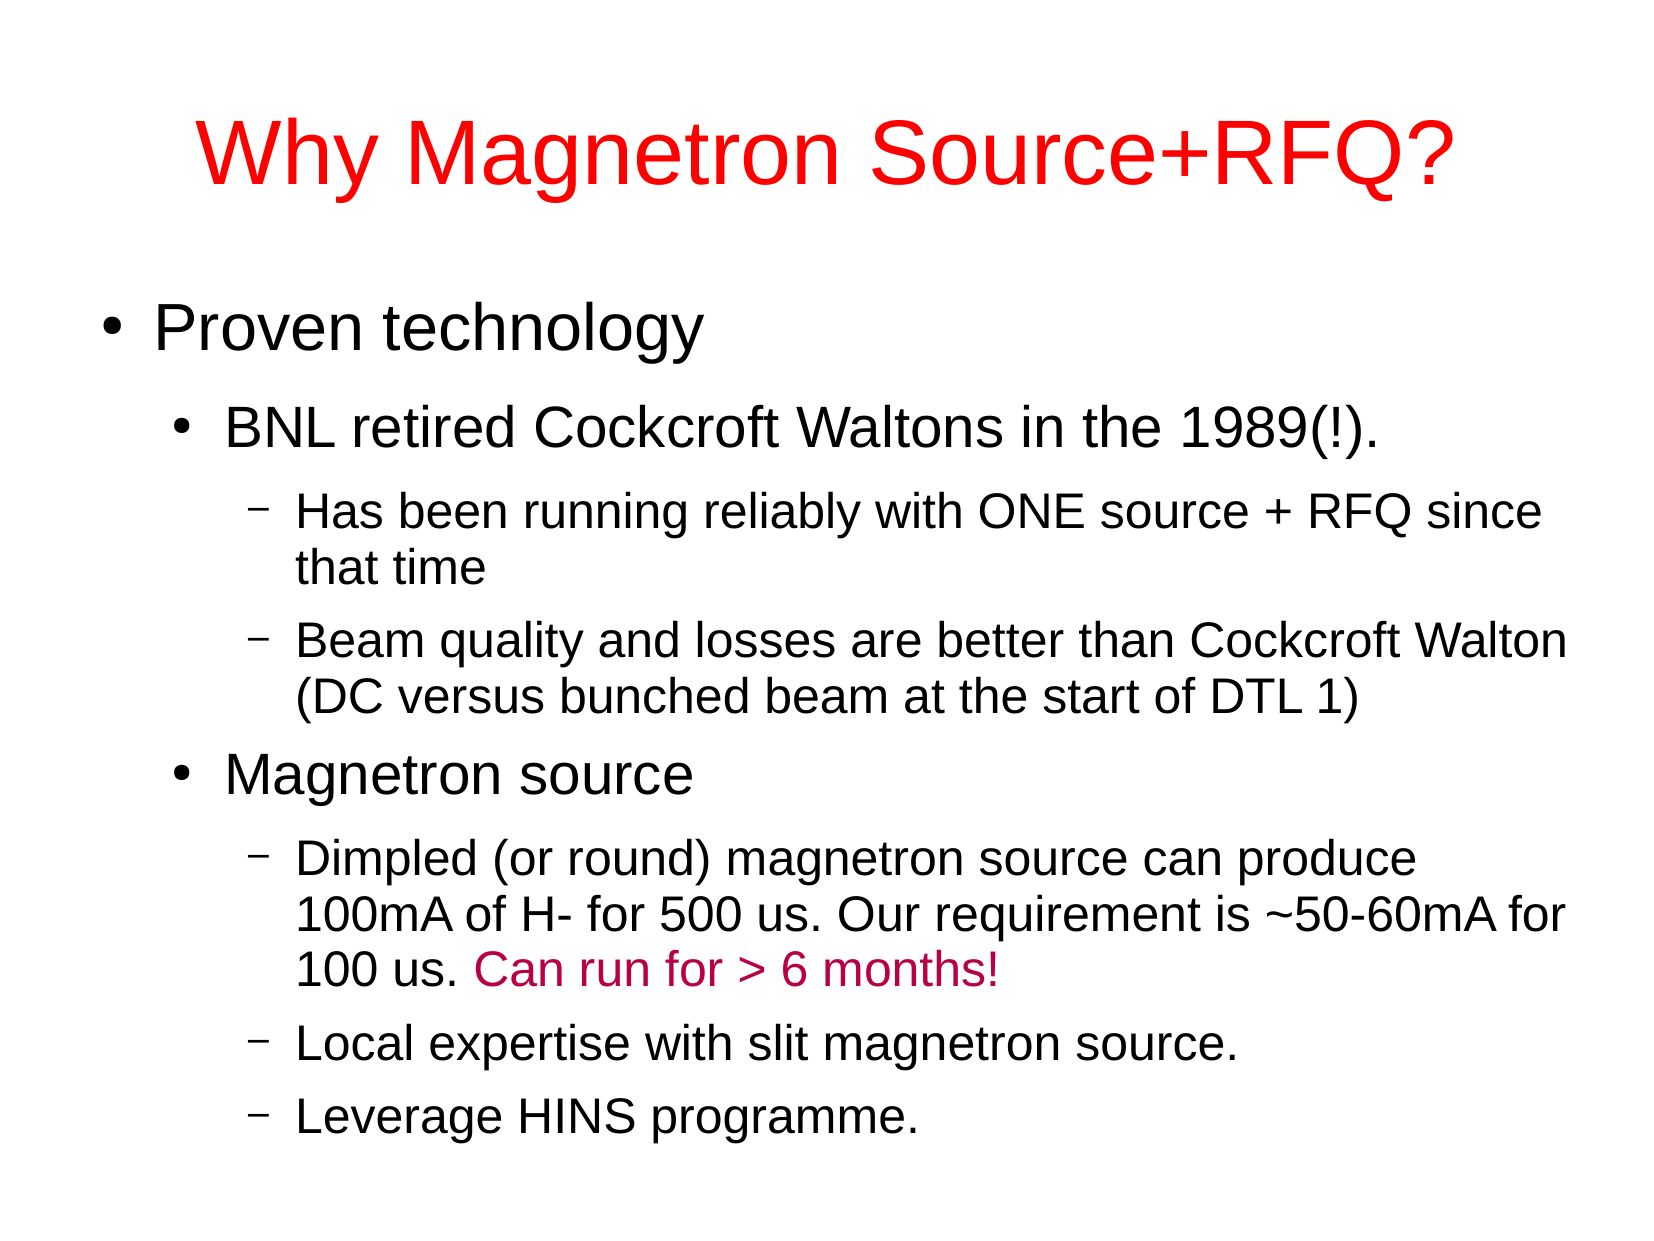

# Why Magnetron Source+RFQ?
Proven technology
BNL retired Cockcroft Waltons in the 1989(!).
Has been running reliably with ONE source + RFQ since that time
Beam quality and losses are better than Cockcroft Walton (DC versus bunched beam at the start of DTL 1)
Magnetron source
Dimpled (or round) magnetron source can produce 100mA of H- for 500 us. Our requirement is ~50-60mA for 100 us. Can run for > 6 months!
Local expertise with slit magnetron source.
Leverage HINS programme.